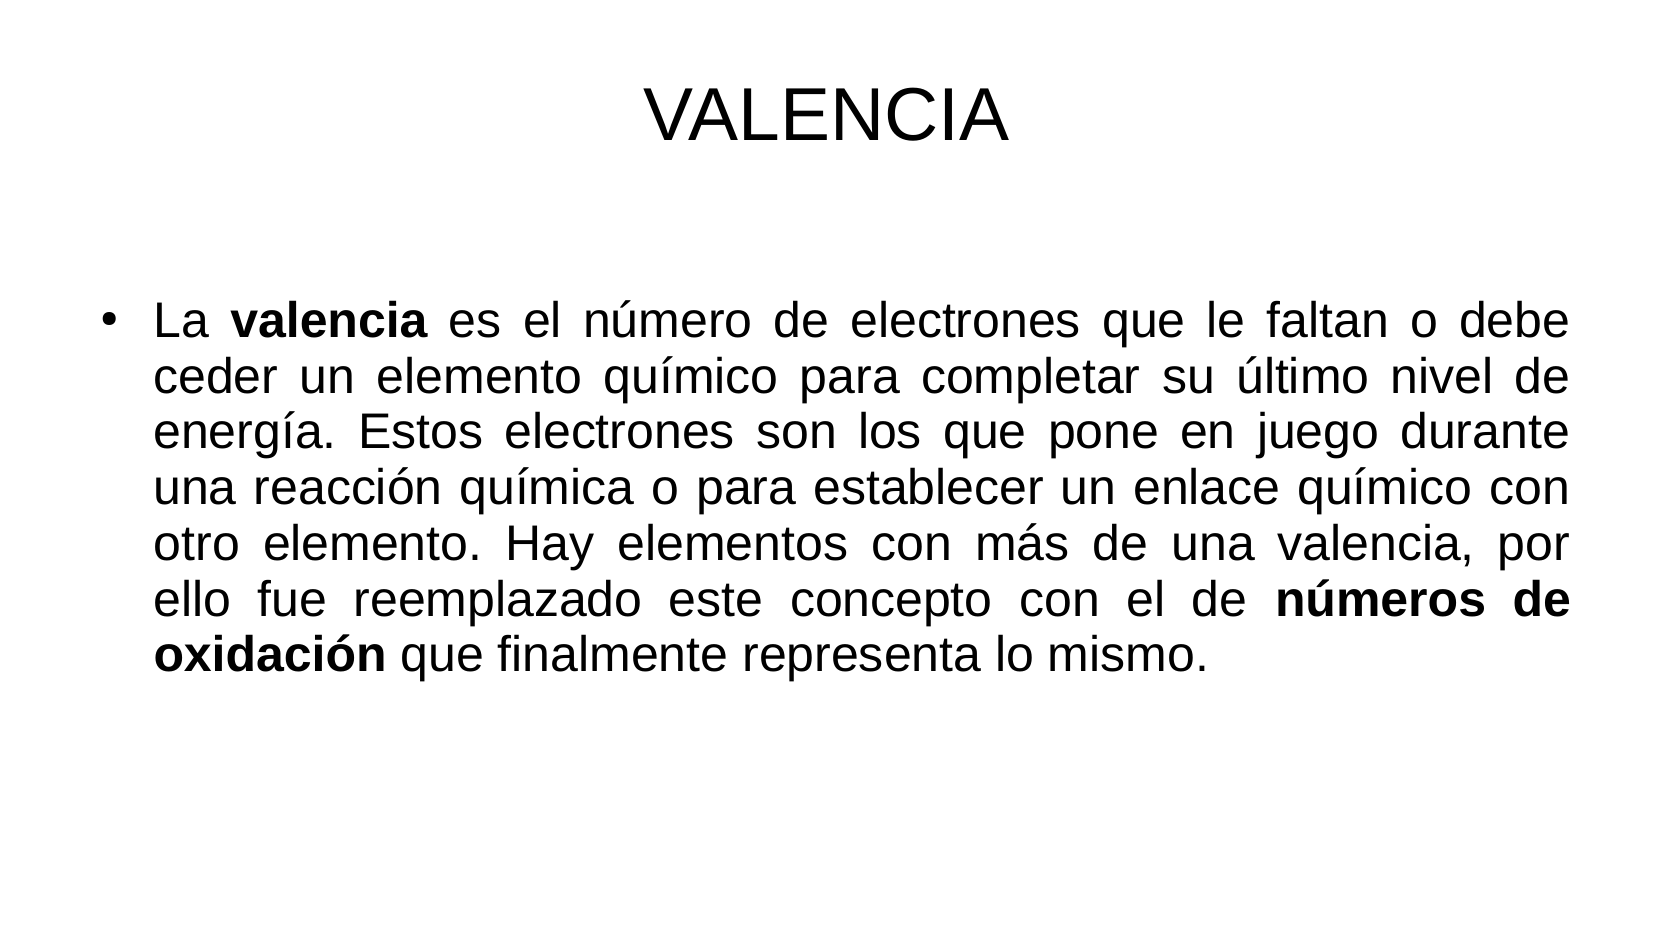

# VALENCIA
La valencia es el número de electrones que le faltan o debe ceder un elemento químico para completar su último nivel de energía. Estos electrones son los que pone en juego durante una reacción química o para establecer un enlace químico con otro elemento. Hay elementos con más de una valencia, por ello fue reemplazado este concepto con el de números de oxidación que finalmente representa lo mismo.